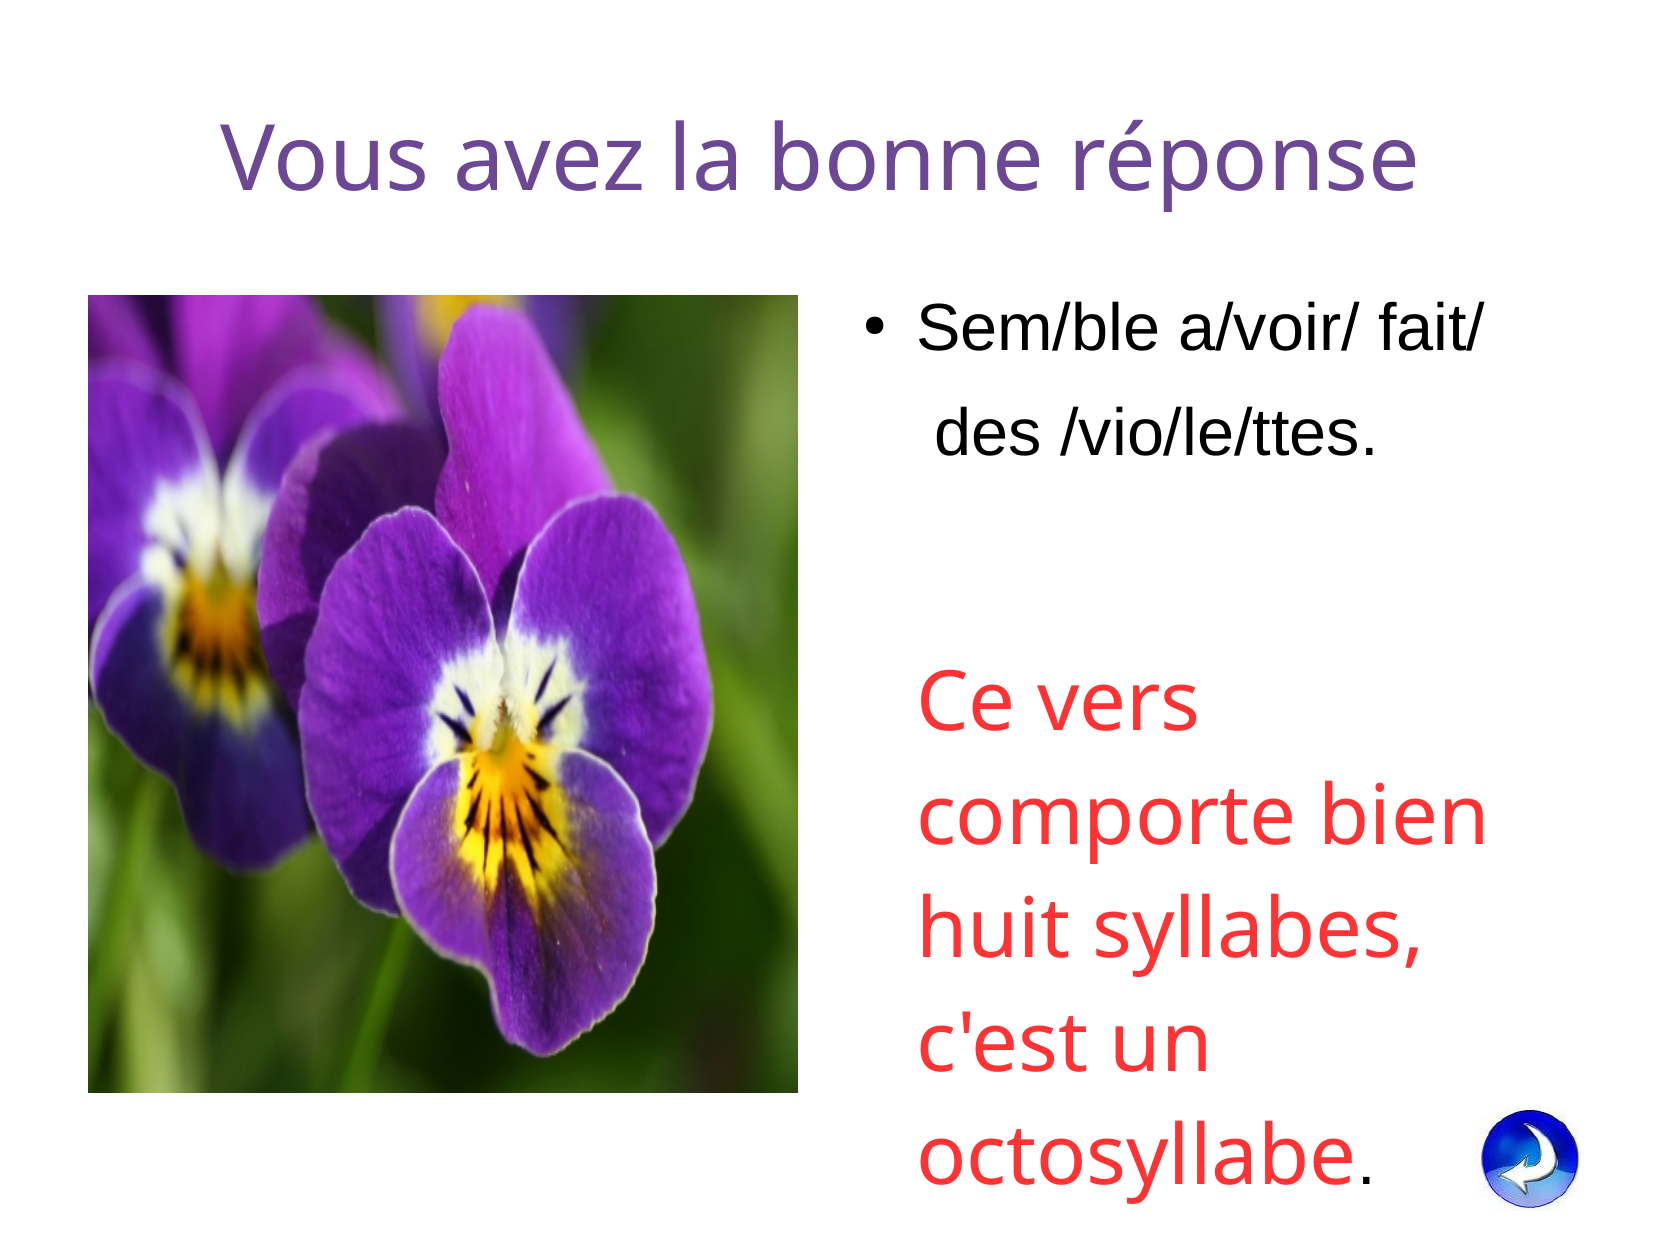

# Vous avez la bonne réponse
Sem/ble a/voir/ fait/
 des /vio/le/ttes.
Ce vers comporte bien huit syllabes, c'est un octosyllabe.